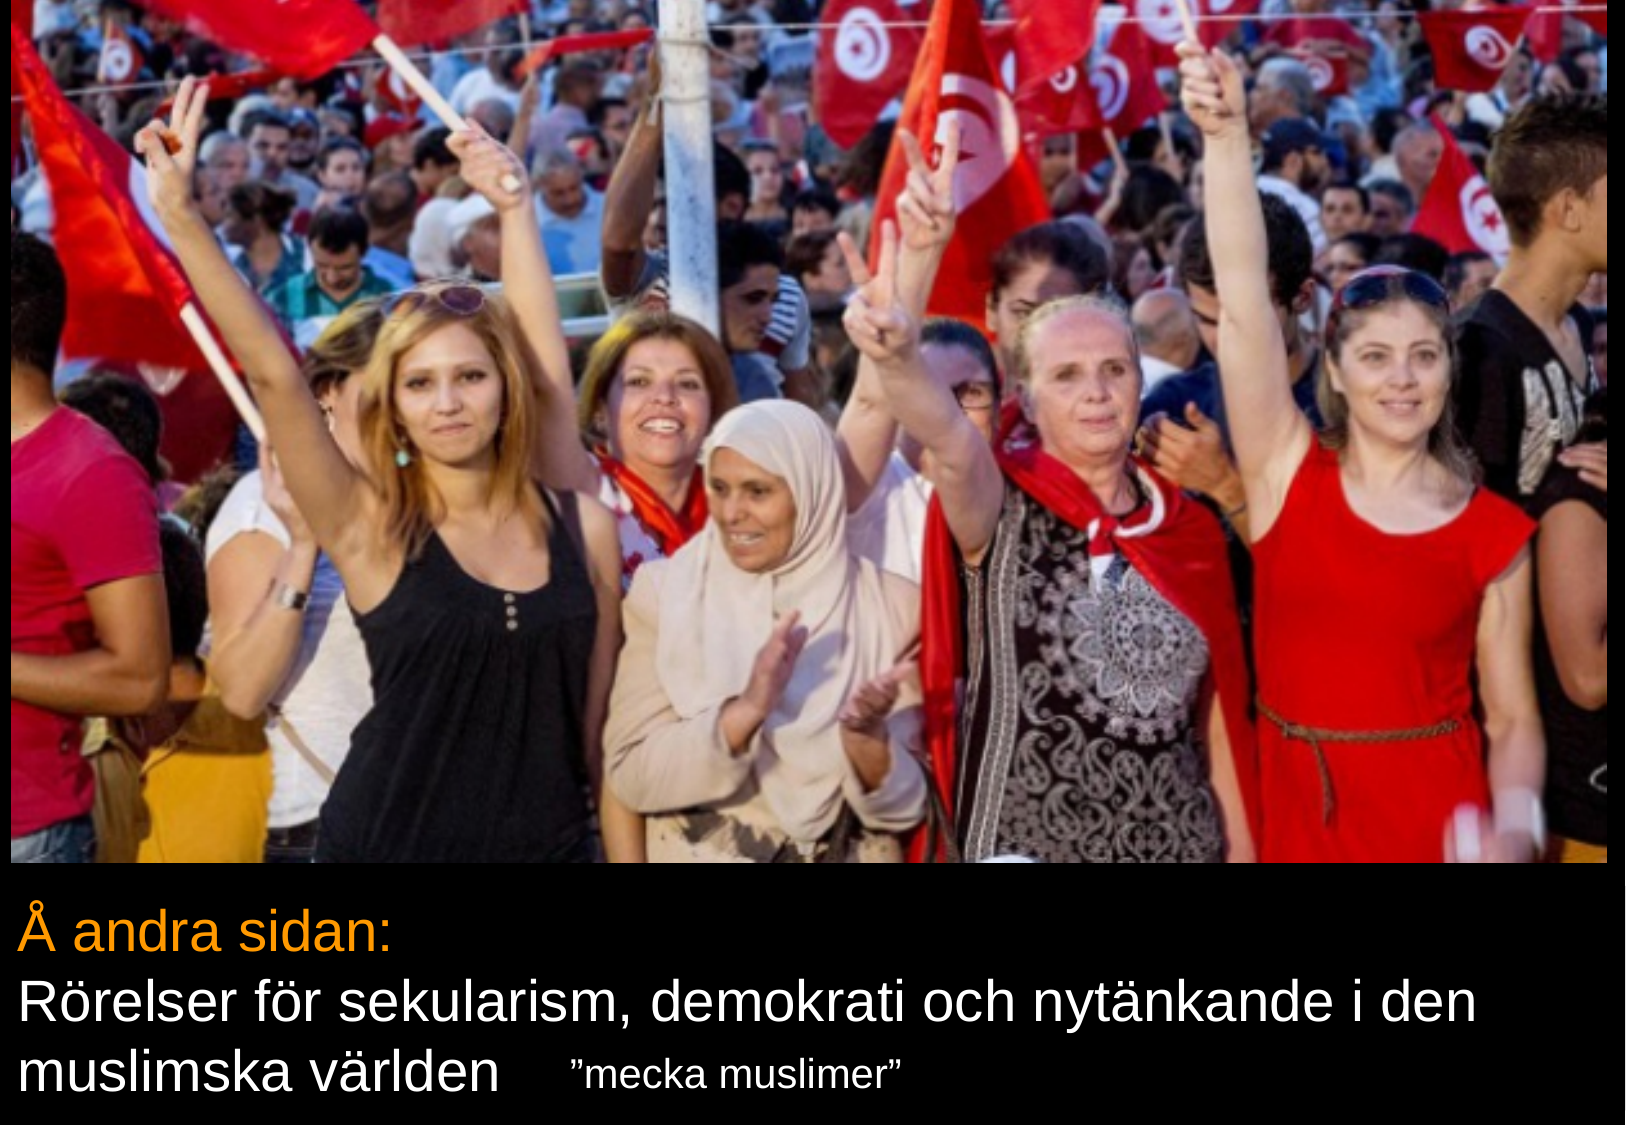

Å andra sidan:
Rörelser för sekularism, demokrati och nytänkande i den muslimska världen
”mecka muslimer”